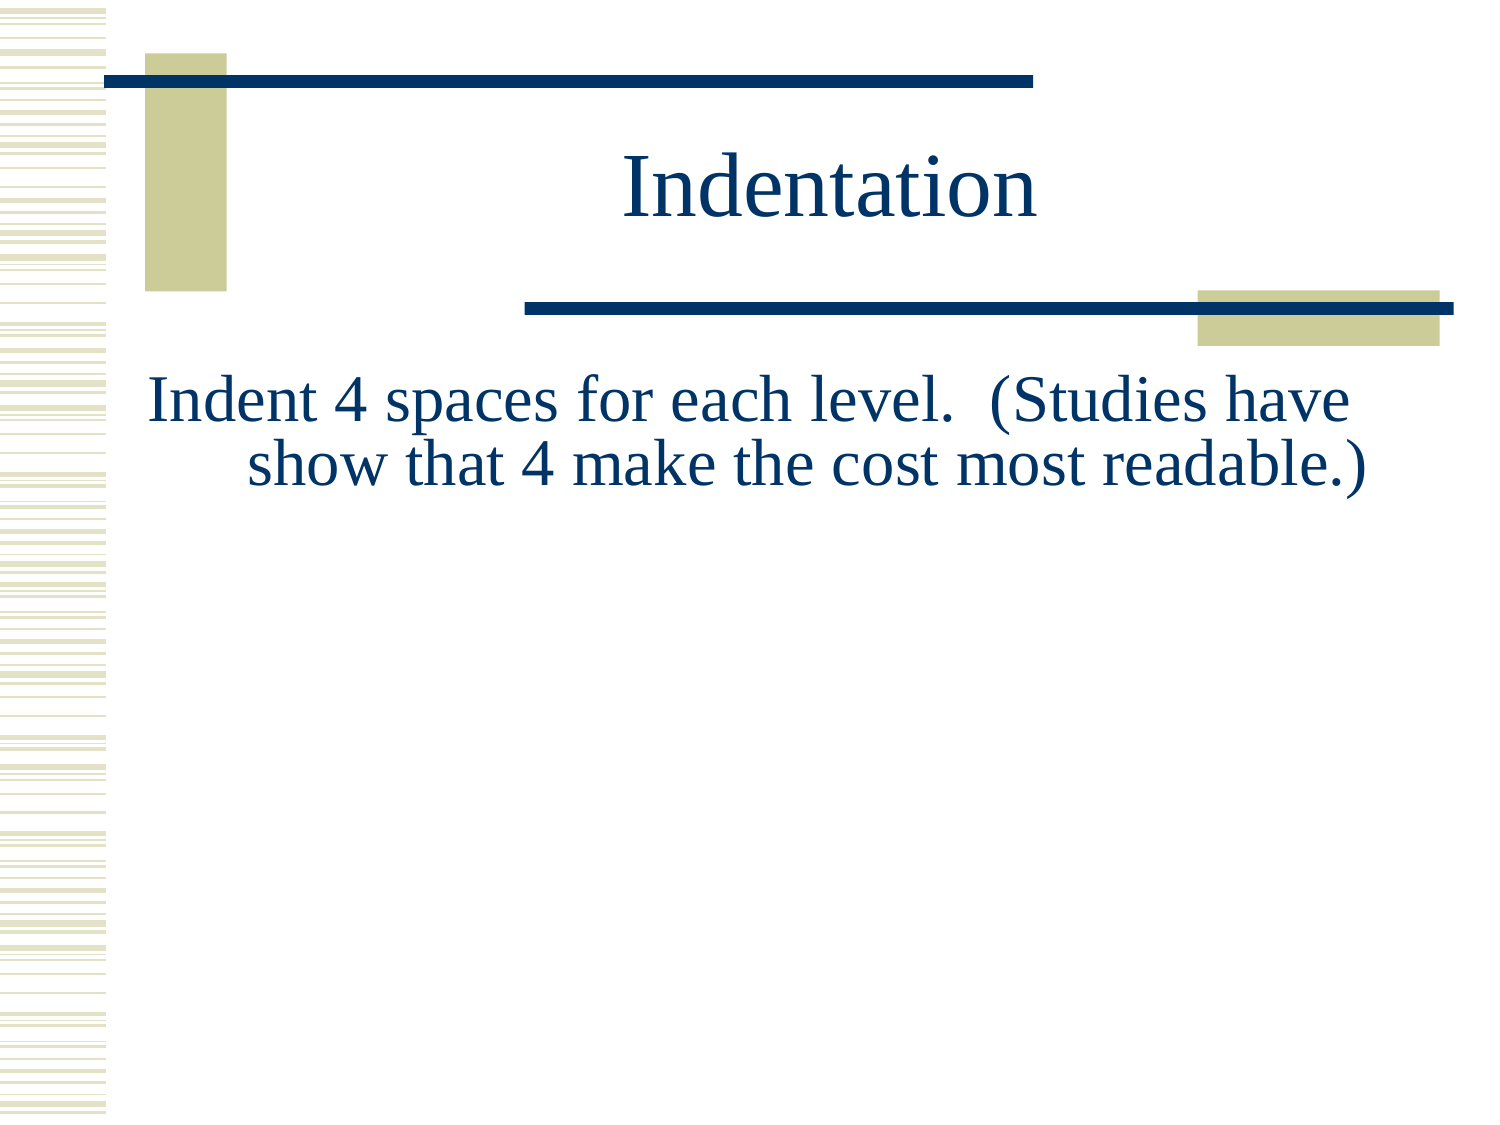

# Indentation
Indent 4 spaces for each level. (Studies have show that 4 make the cost most readable.)